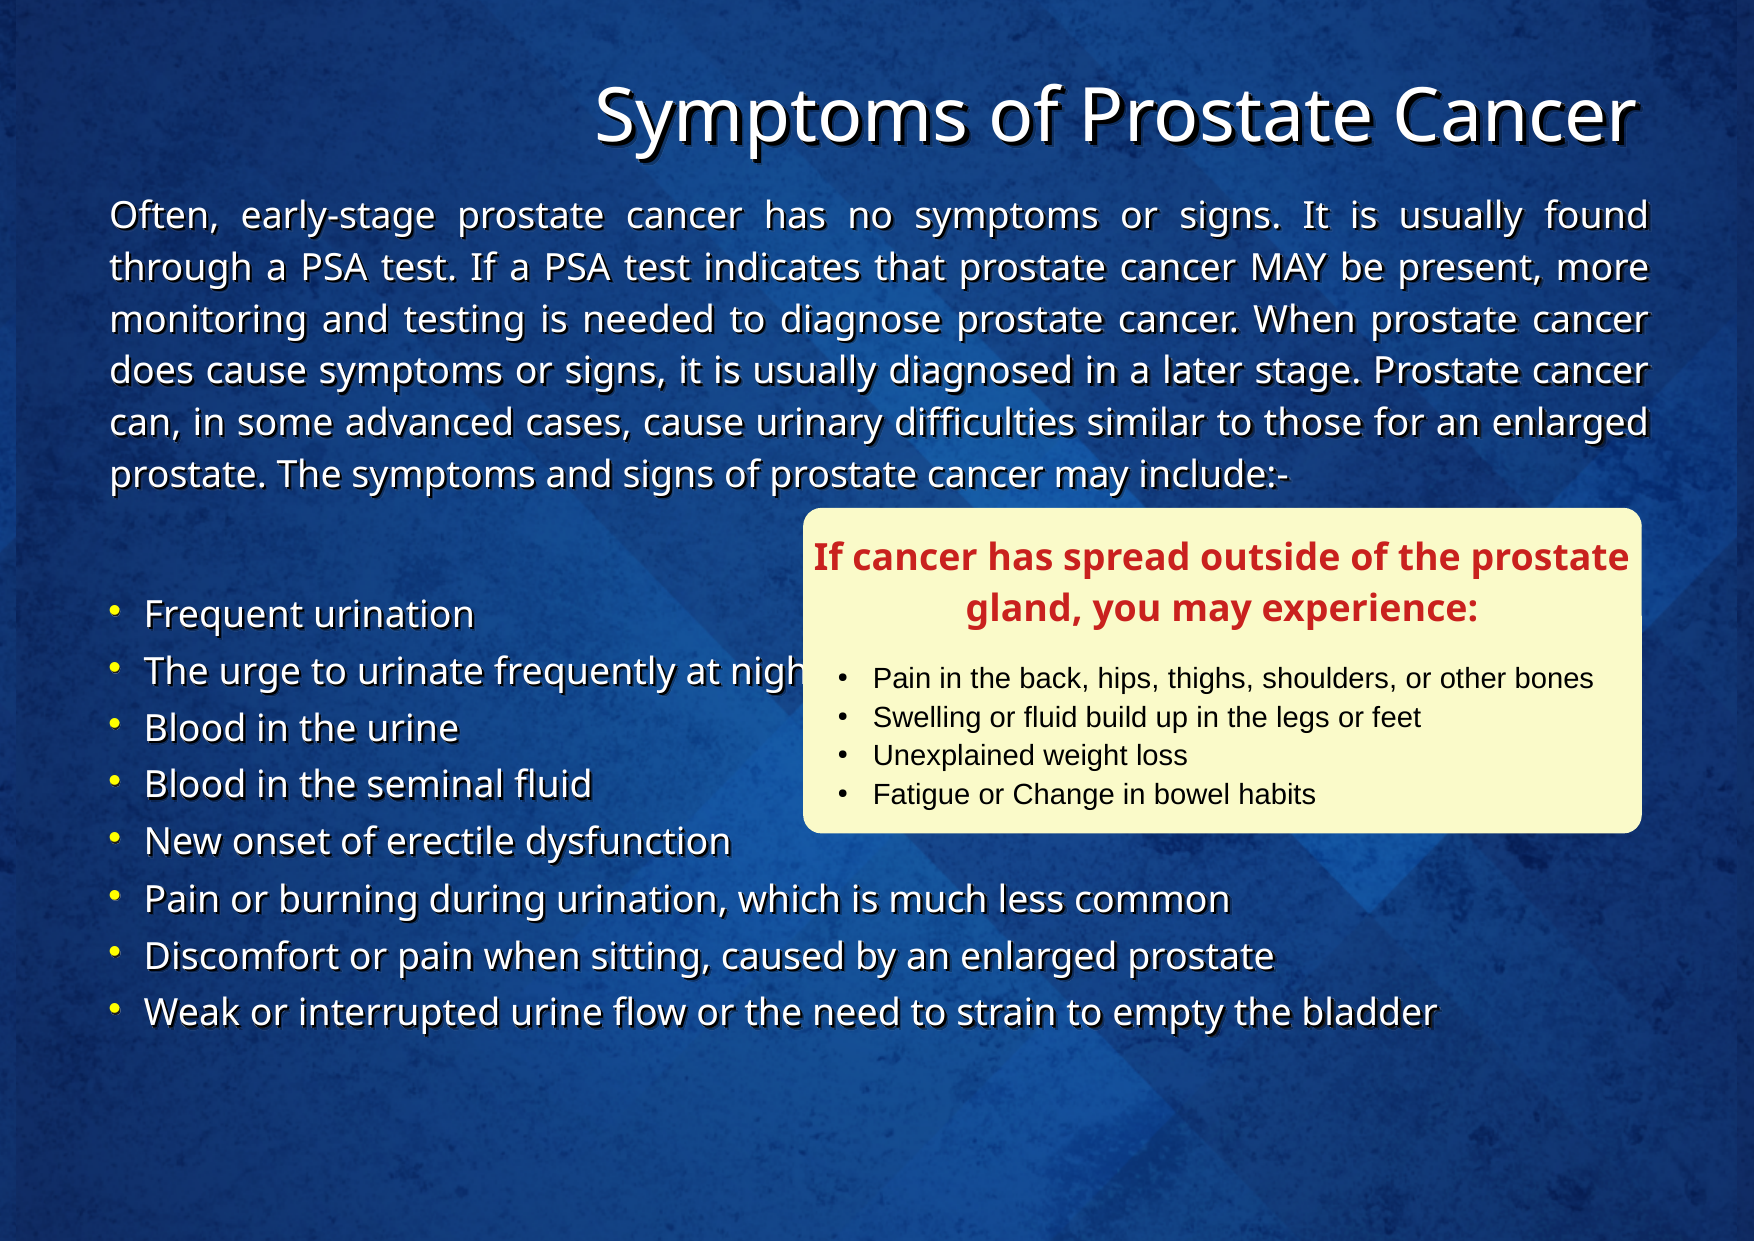

Symptoms of Prostate Cancer
Often, early-stage prostate cancer has no symptoms or signs. It is usually found through a PSA test. If a PSA test indicates that prostate cancer MAY be present, more monitoring and testing is needed to diagnose prostate cancer. When prostate cancer does cause symptoms or signs, it is usually diagnosed in a later stage. Prostate cancer can, in some advanced cases, cause urinary difficulties similar to those for an enlarged prostate. The symptoms and signs of prostate cancer may include:-
If cancer has spread outside of the prostate
gland, you may experience:
Pain in the back, hips, thighs, shoulders, or other bones
Swelling or fluid build up in the legs or feet
Unexplained weight loss
Fatigue or Change in bowel habits
Frequent urination
The urge to urinate frequently at night
Blood in the urine
Blood in the seminal fluid
New onset of erectile dysfunction
Pain or burning during urination, which is much less common
Discomfort or pain when sitting, caused by an enlarged prostate
Weak or interrupted urine flow or the need to strain to empty the bladder